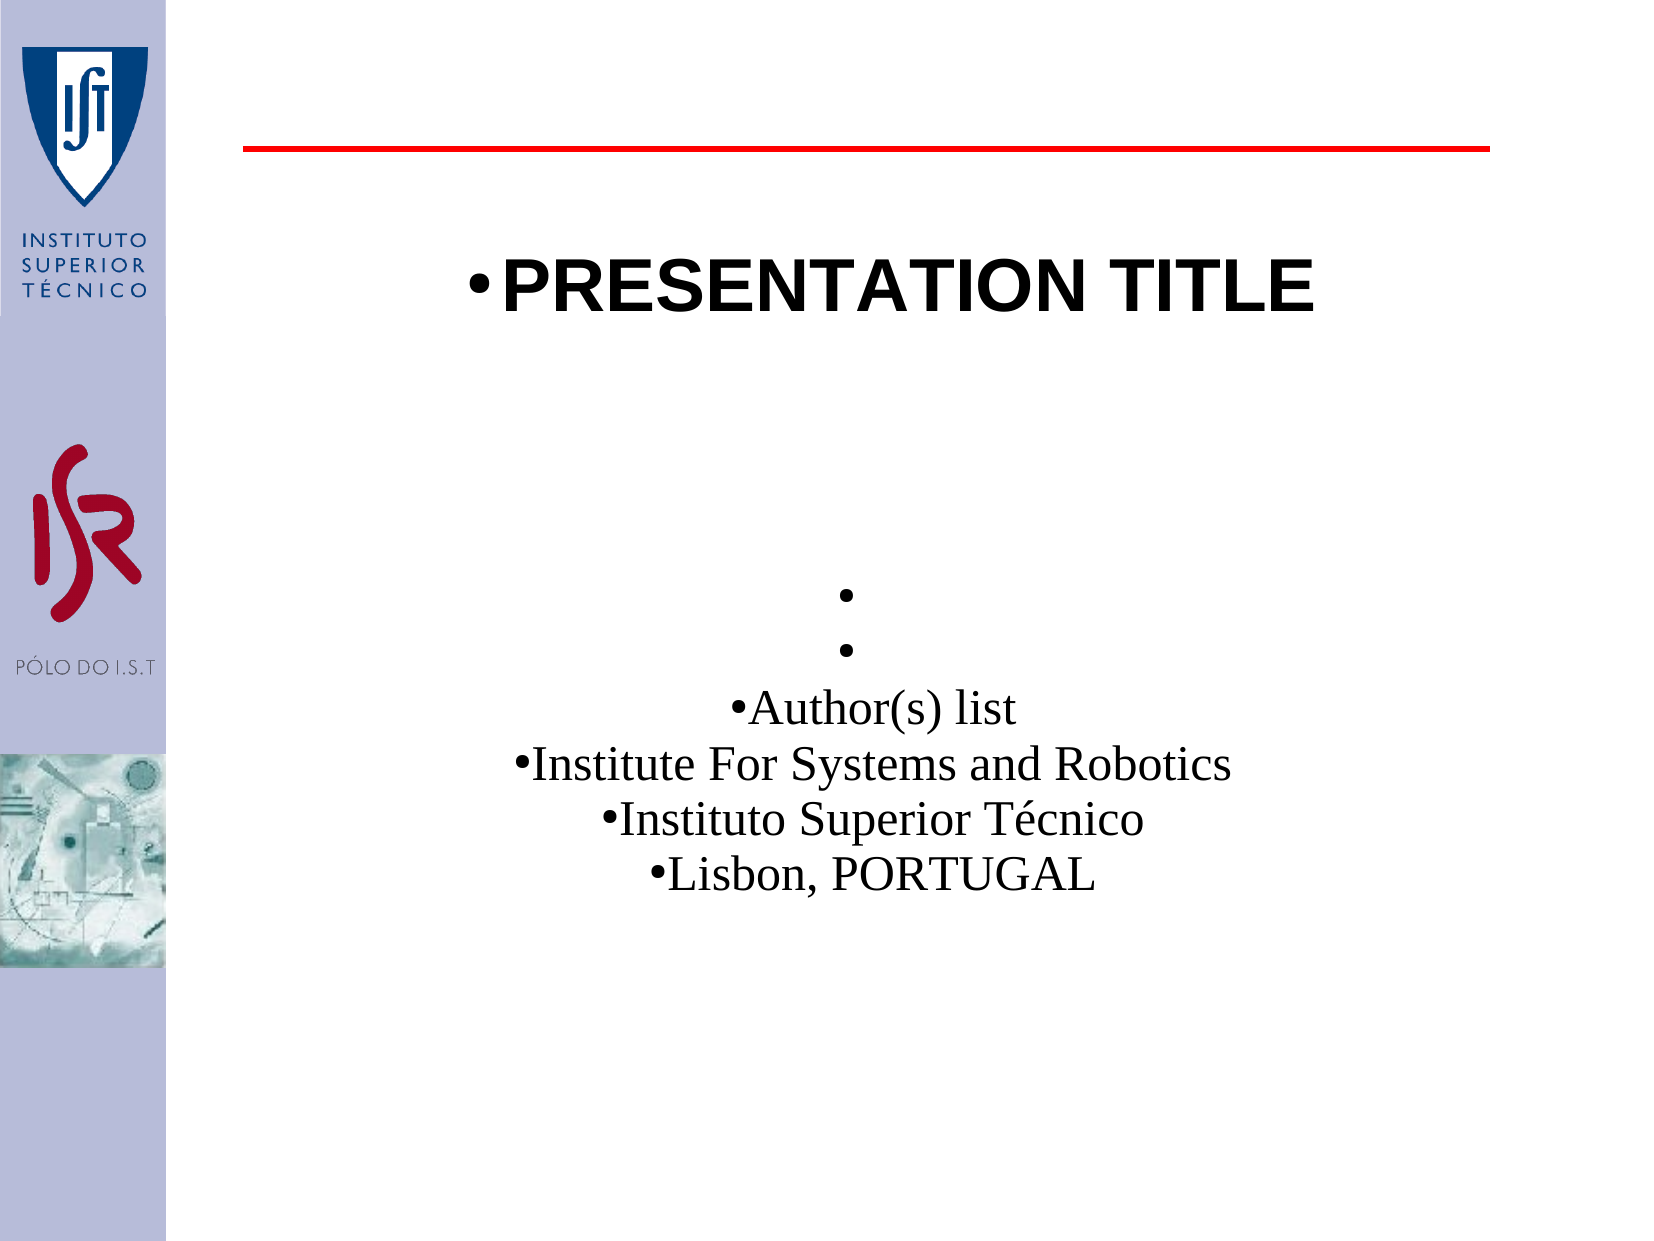

# PRESENTATION TITLE
Author(s) list
Institute For Systems and Robotics
Instituto Superior Técnico
Lisbon, PORTUGAL